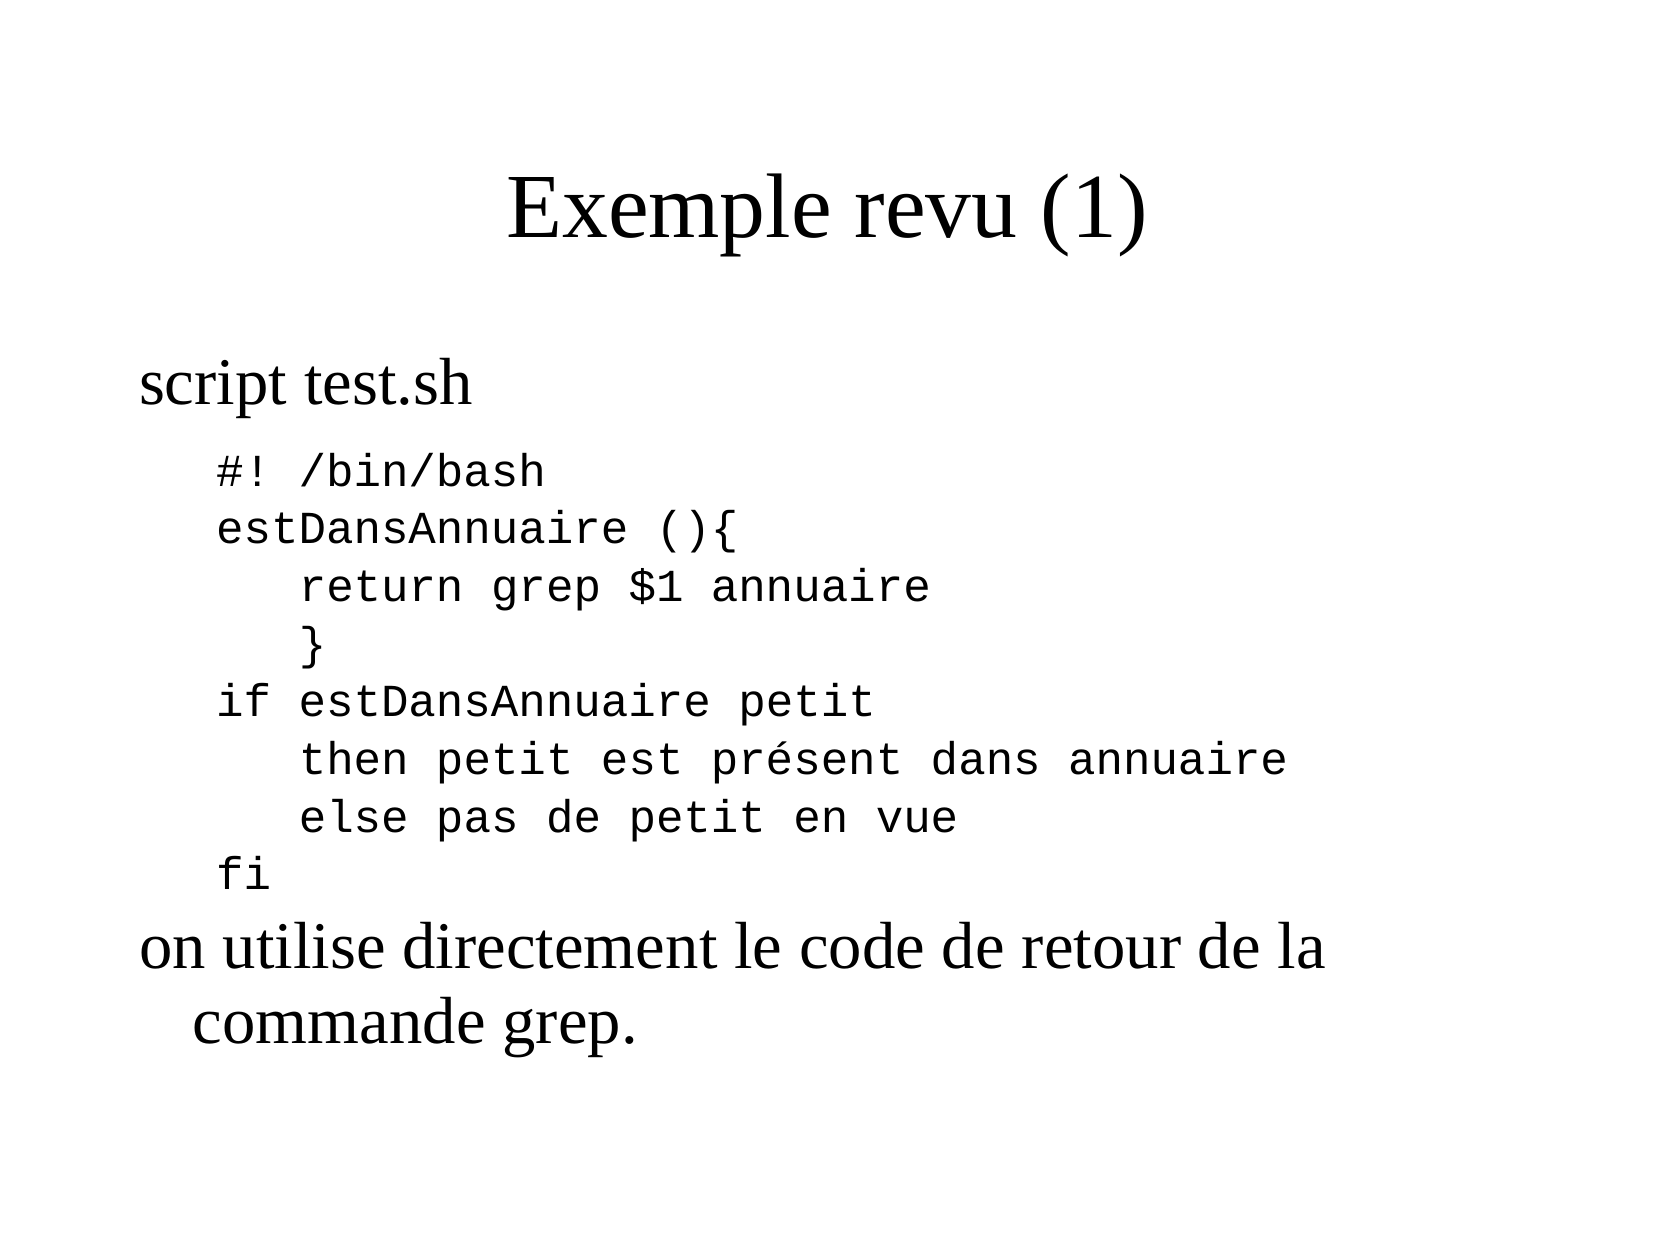

# Exemple revu (1)
script test.sh
#! /bin/bash
estDansAnnuaire (){
return grep $1 annuaire
}
if estDansAnnuaire petit
then petit est présent dans annuaire
else pas de petit en vue
fi
on utilise directement le code de retour de la commande grep.